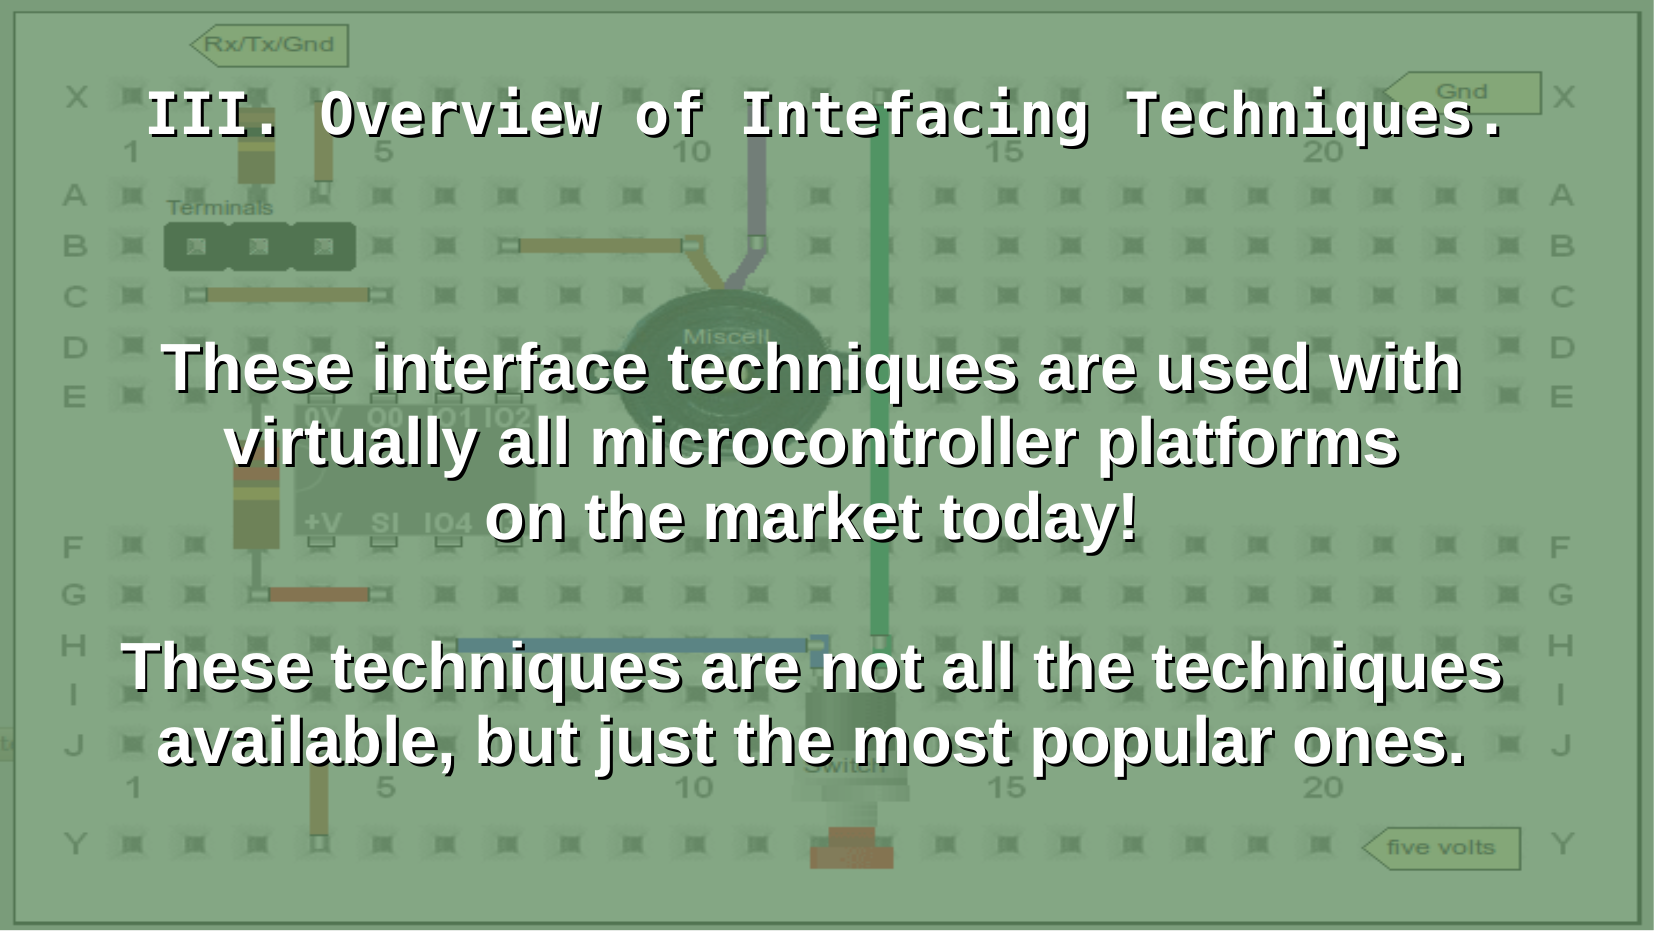

# III. Overview of Intefacing Techniques.
These interface techniques are used with virtually all microcontroller platforms
on the market today!
These techniques are not all the techniques
available, but just the most popular ones.